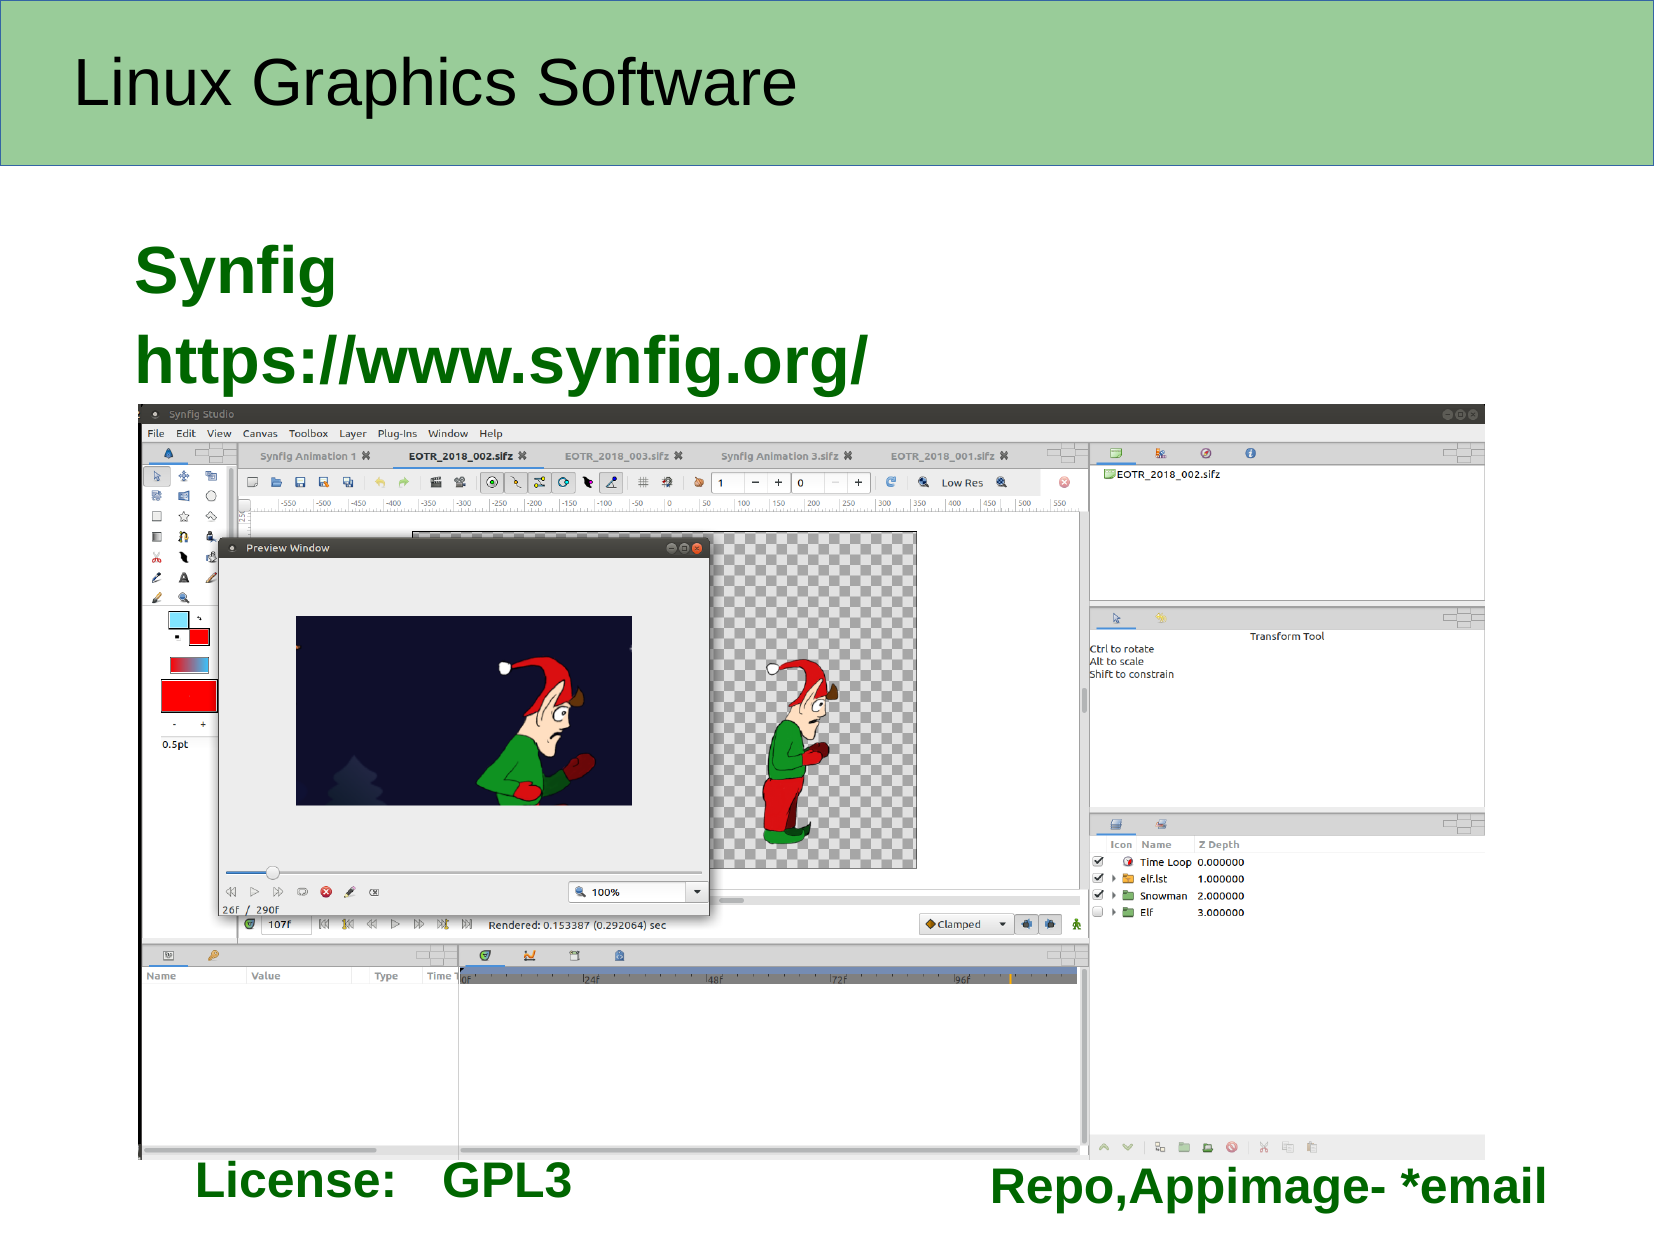

# Linux Graphics Software
Synfig
https://www.synfig.org/
License:
GPL3
Repo,Appimage- *email